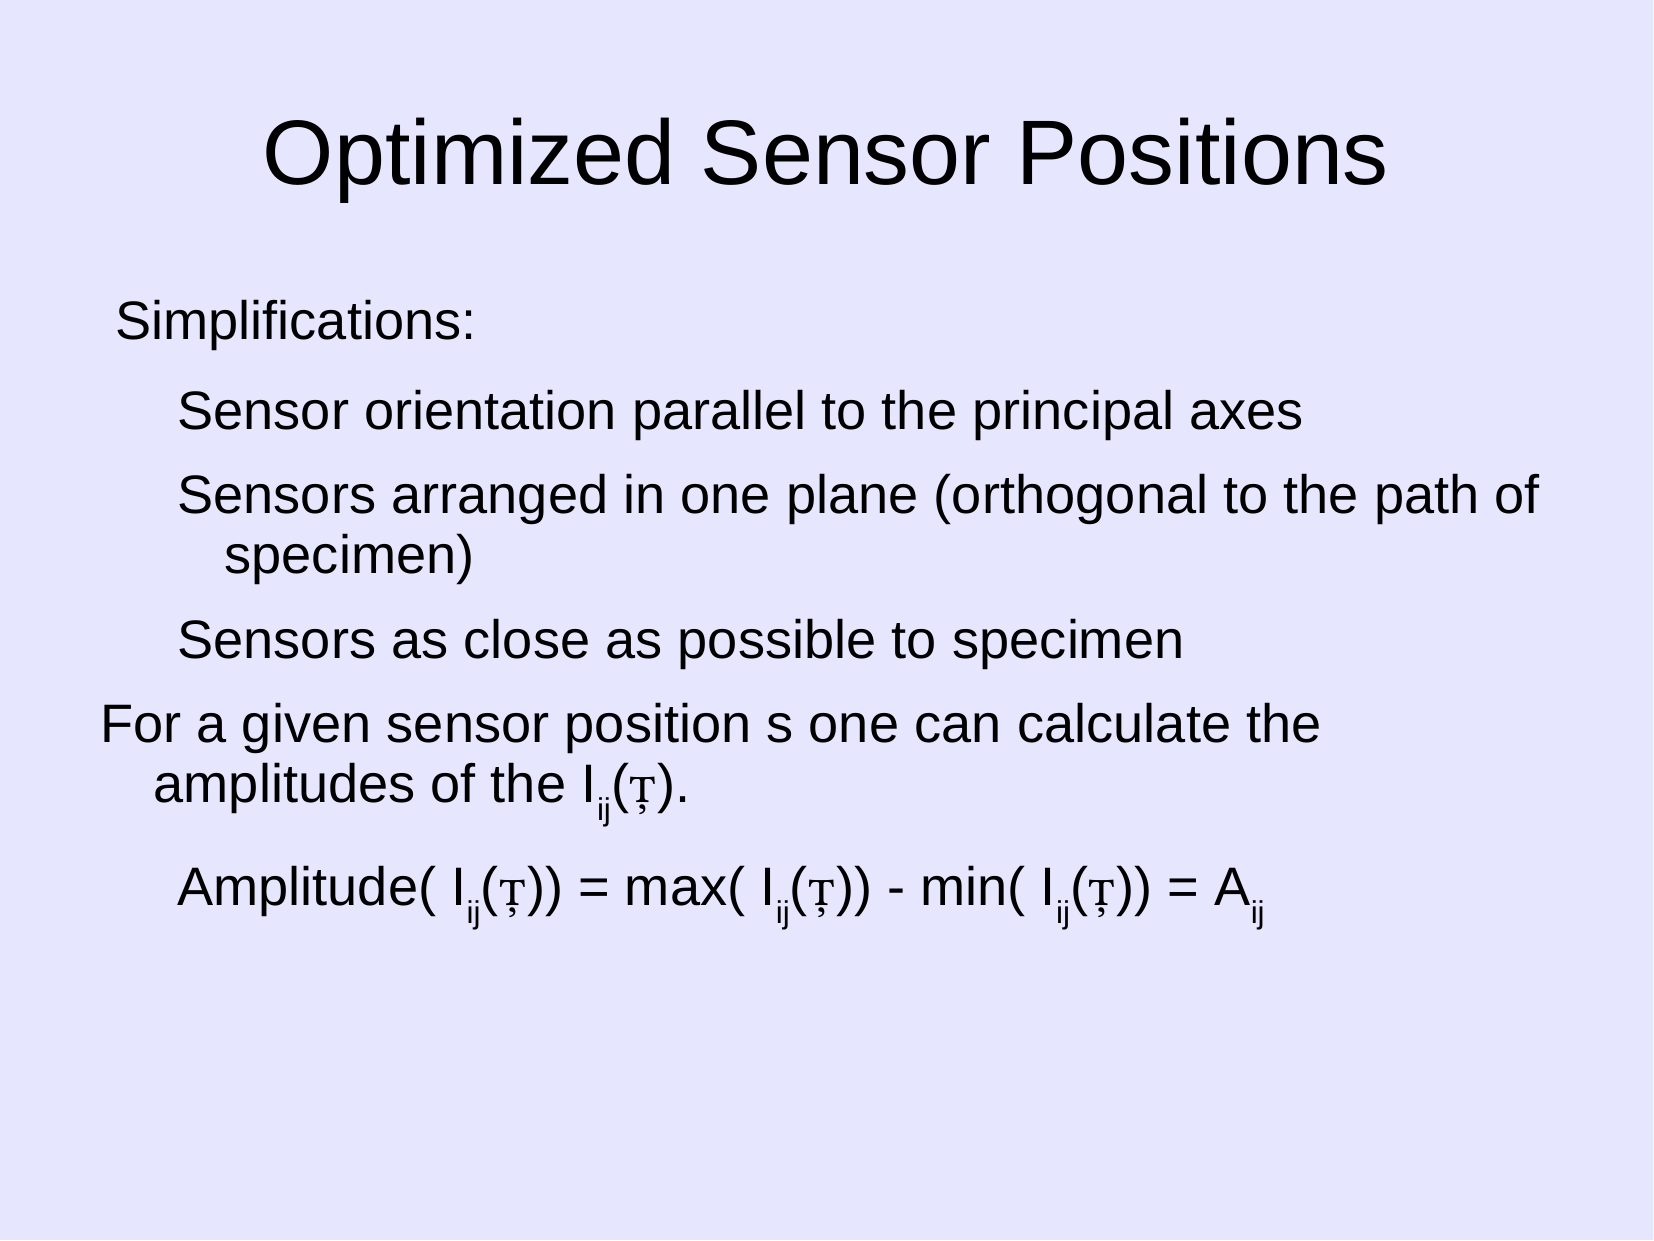

# Optimized Sensor Positions
 Simplifications:
Sensor orientation parallel to the principal axes
Sensors arranged in one plane (orthogonal to the path of specimen)
Sensors as close as possible to specimen
For a given sensor position s one can calculate the amplitudes of the Iij().
Amplitude( Iij()) = max( Iij()) - min( Iij()) = Aij